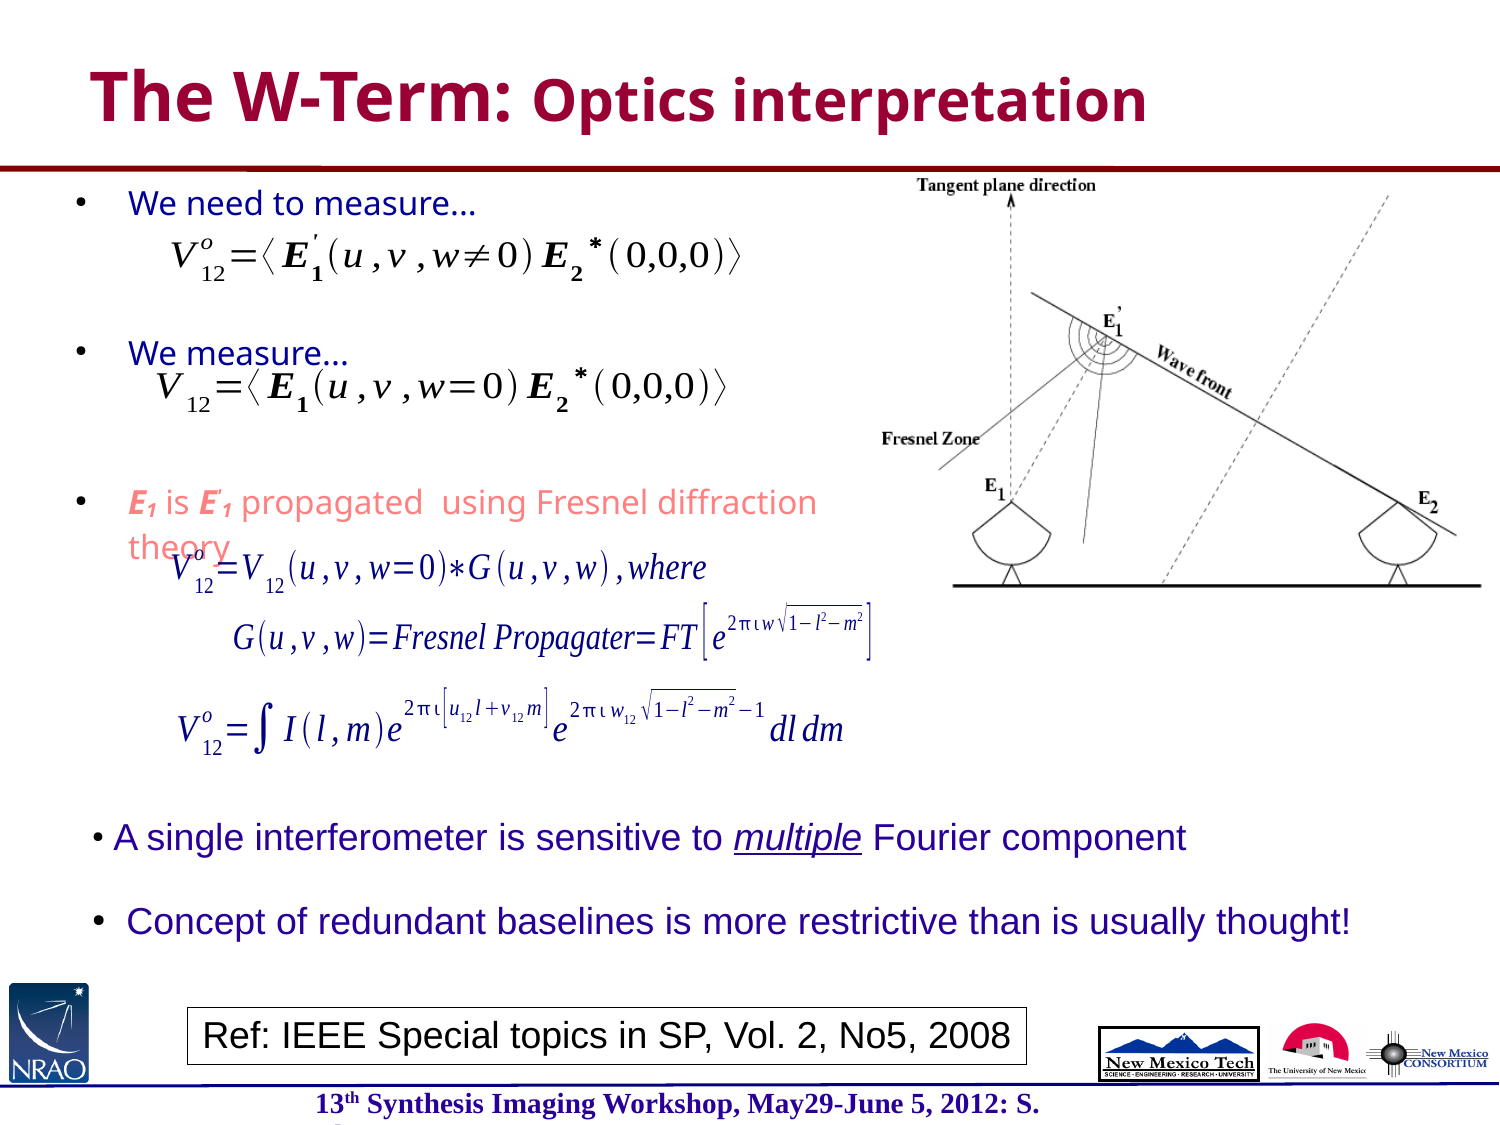

The W-Term: Optics interpretation
# We need to measure...
We measure...
E1 is E'1 propagated using Fresnel diffraction theory
 A single interferometer is sensitive to multiple Fourier component
 Concept of redundant baselines is more restrictive than is usually thought!
Ref: IEEE Special topics in SP, Vol. 2, No5, 2008